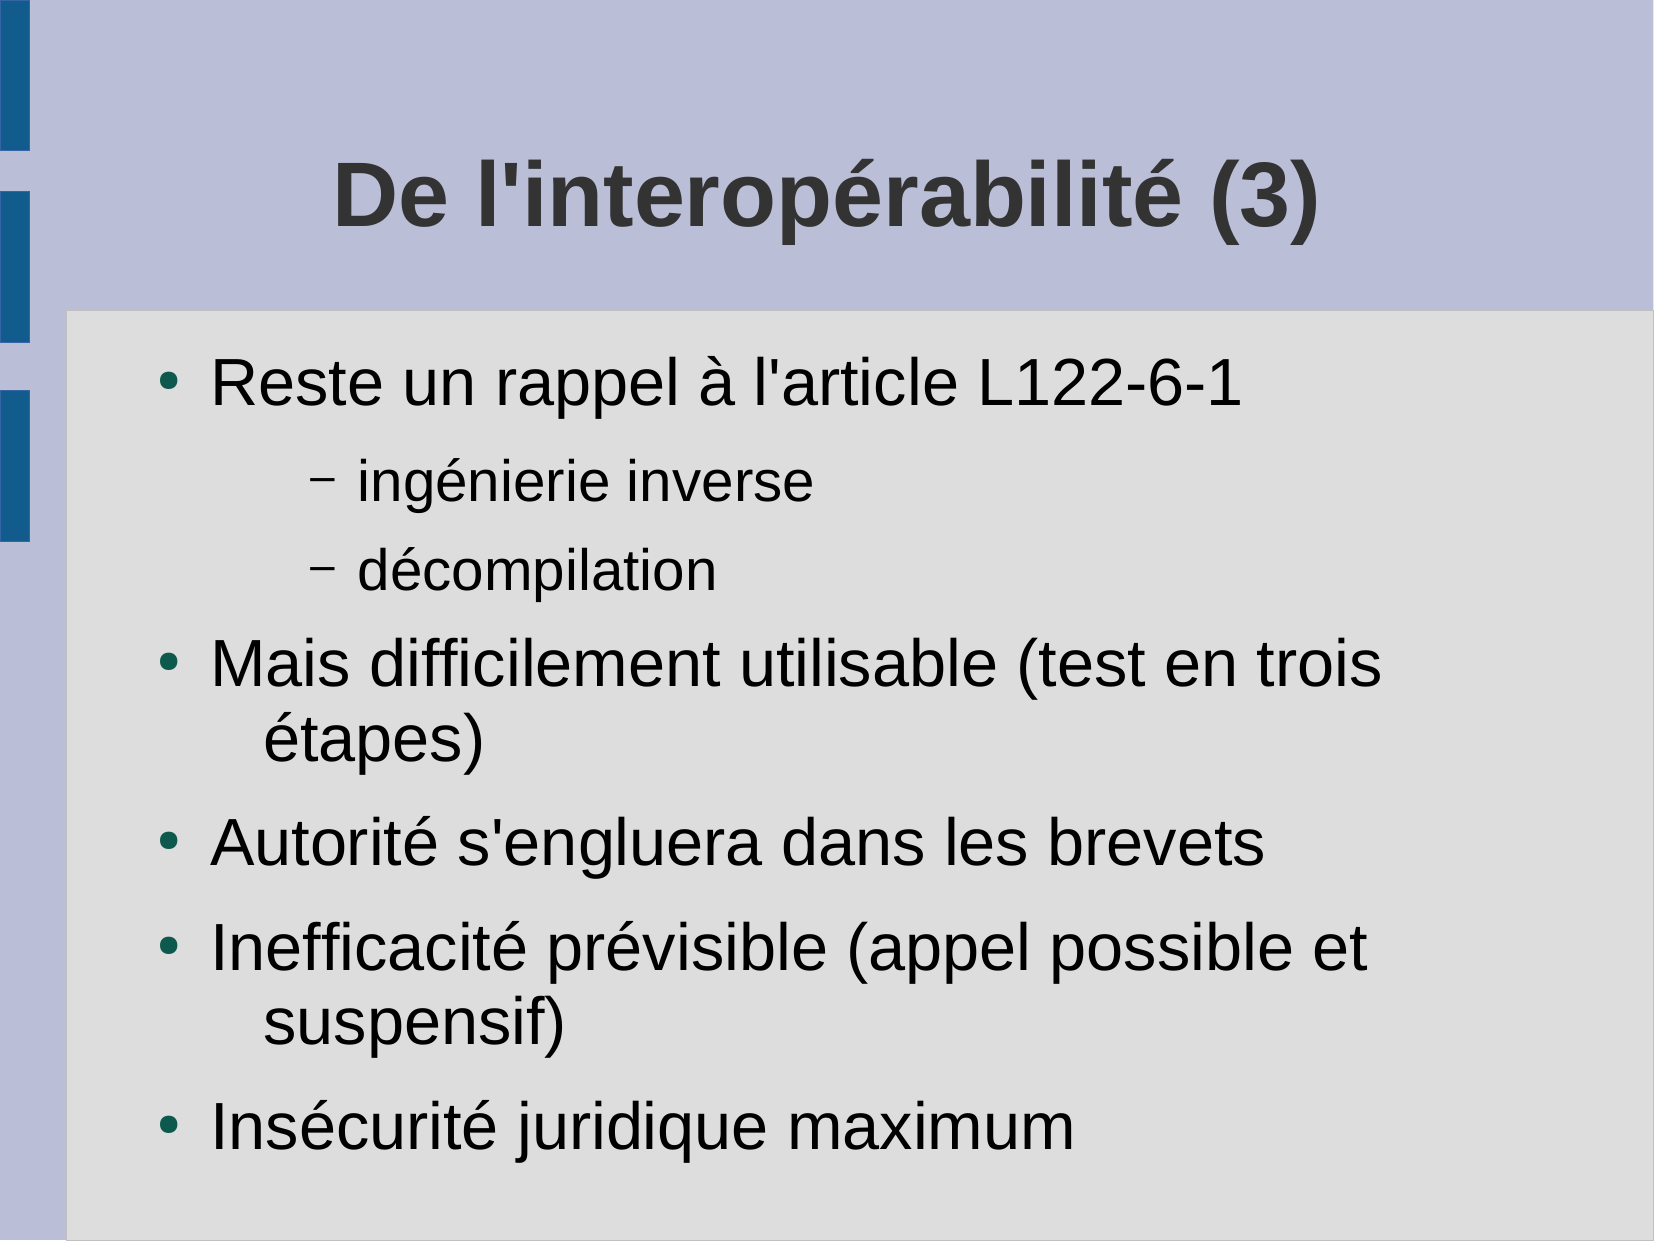

# De l'interopérabilité (3)
Reste un rappel à l'article L122-6-1
ingénierie inverse
décompilation
Mais difficilement utilisable (test en trois étapes)
Autorité s'engluera dans les brevets
Inefficacité prévisible (appel possible et suspensif)
Insécurité juridique maximum